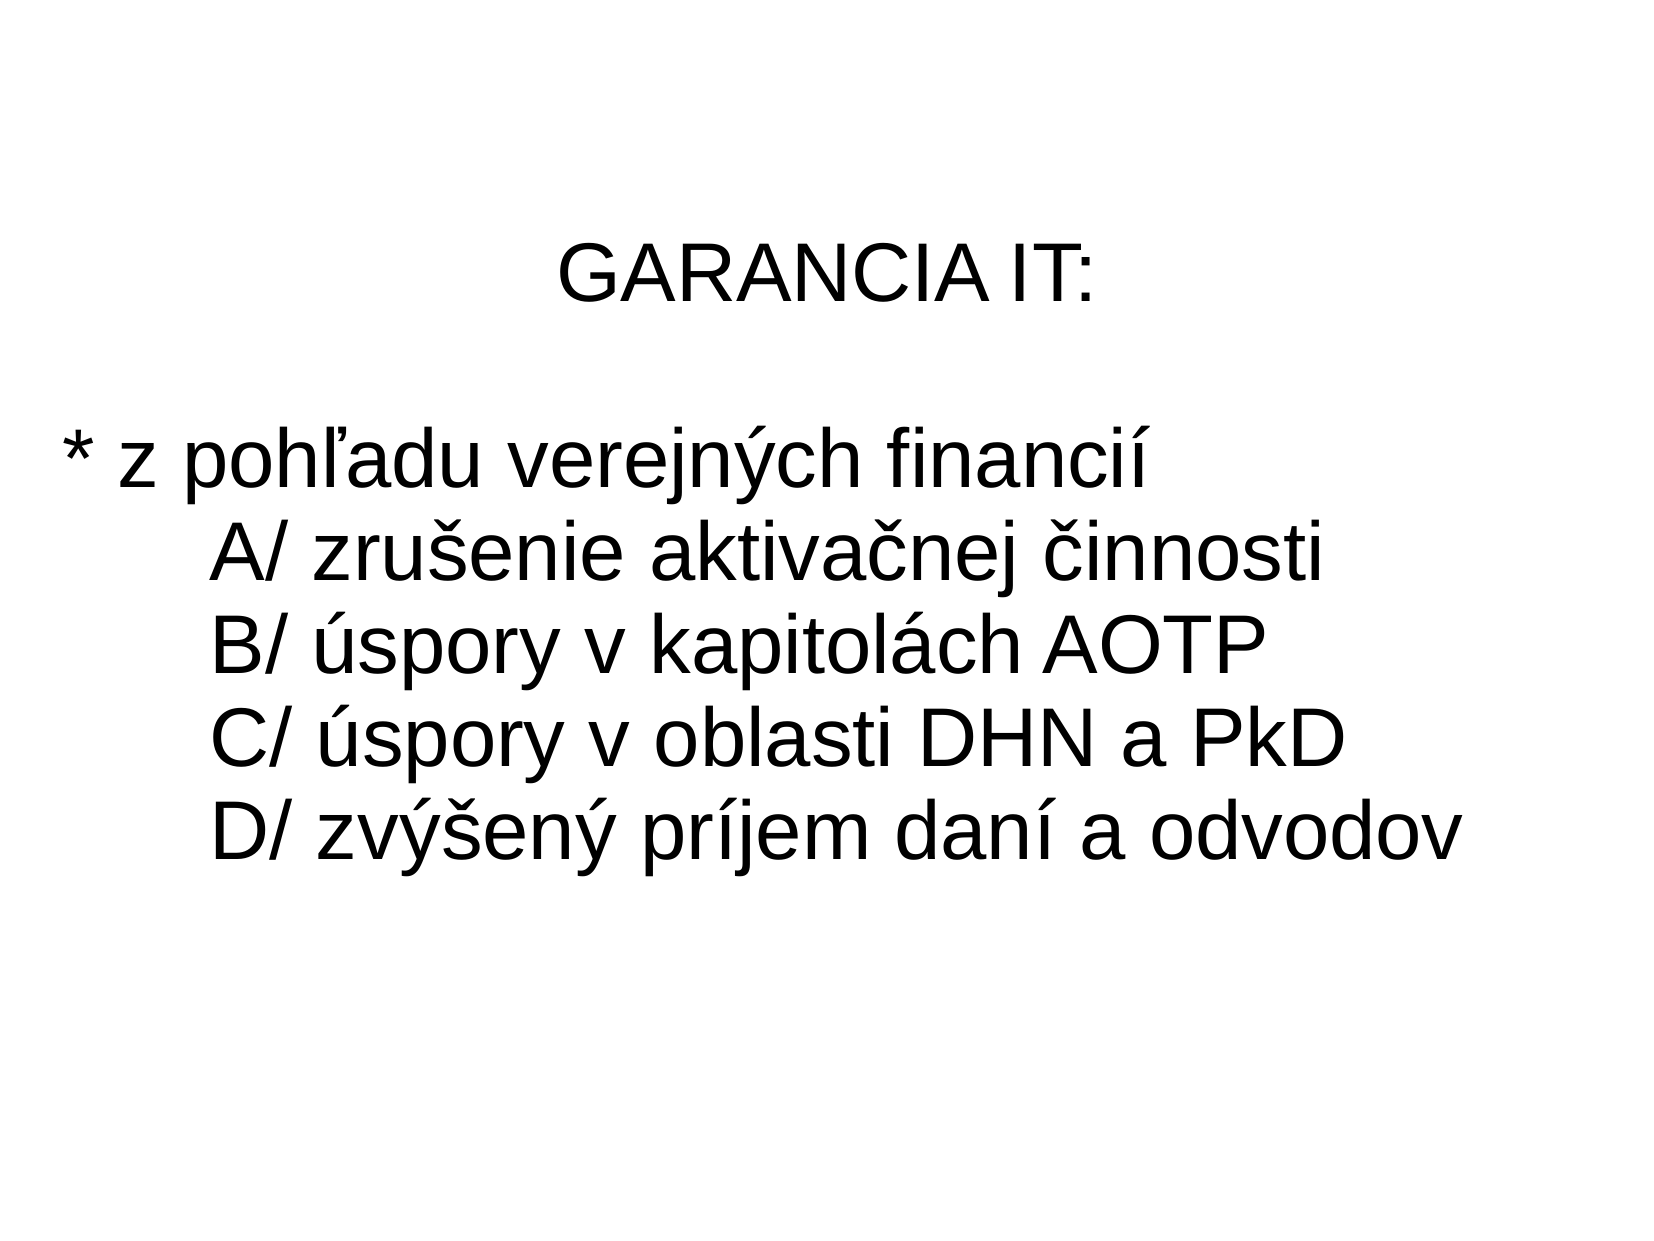

GARANCIA IT:
* z pohľadu verejných financií
		A/ zrušenie aktivačnej činnosti
		B/ úspory v kapitolách AOTP
		C/ úspory v oblasti DHN a PkD
		D/ zvýšený príjem daní a odvodov